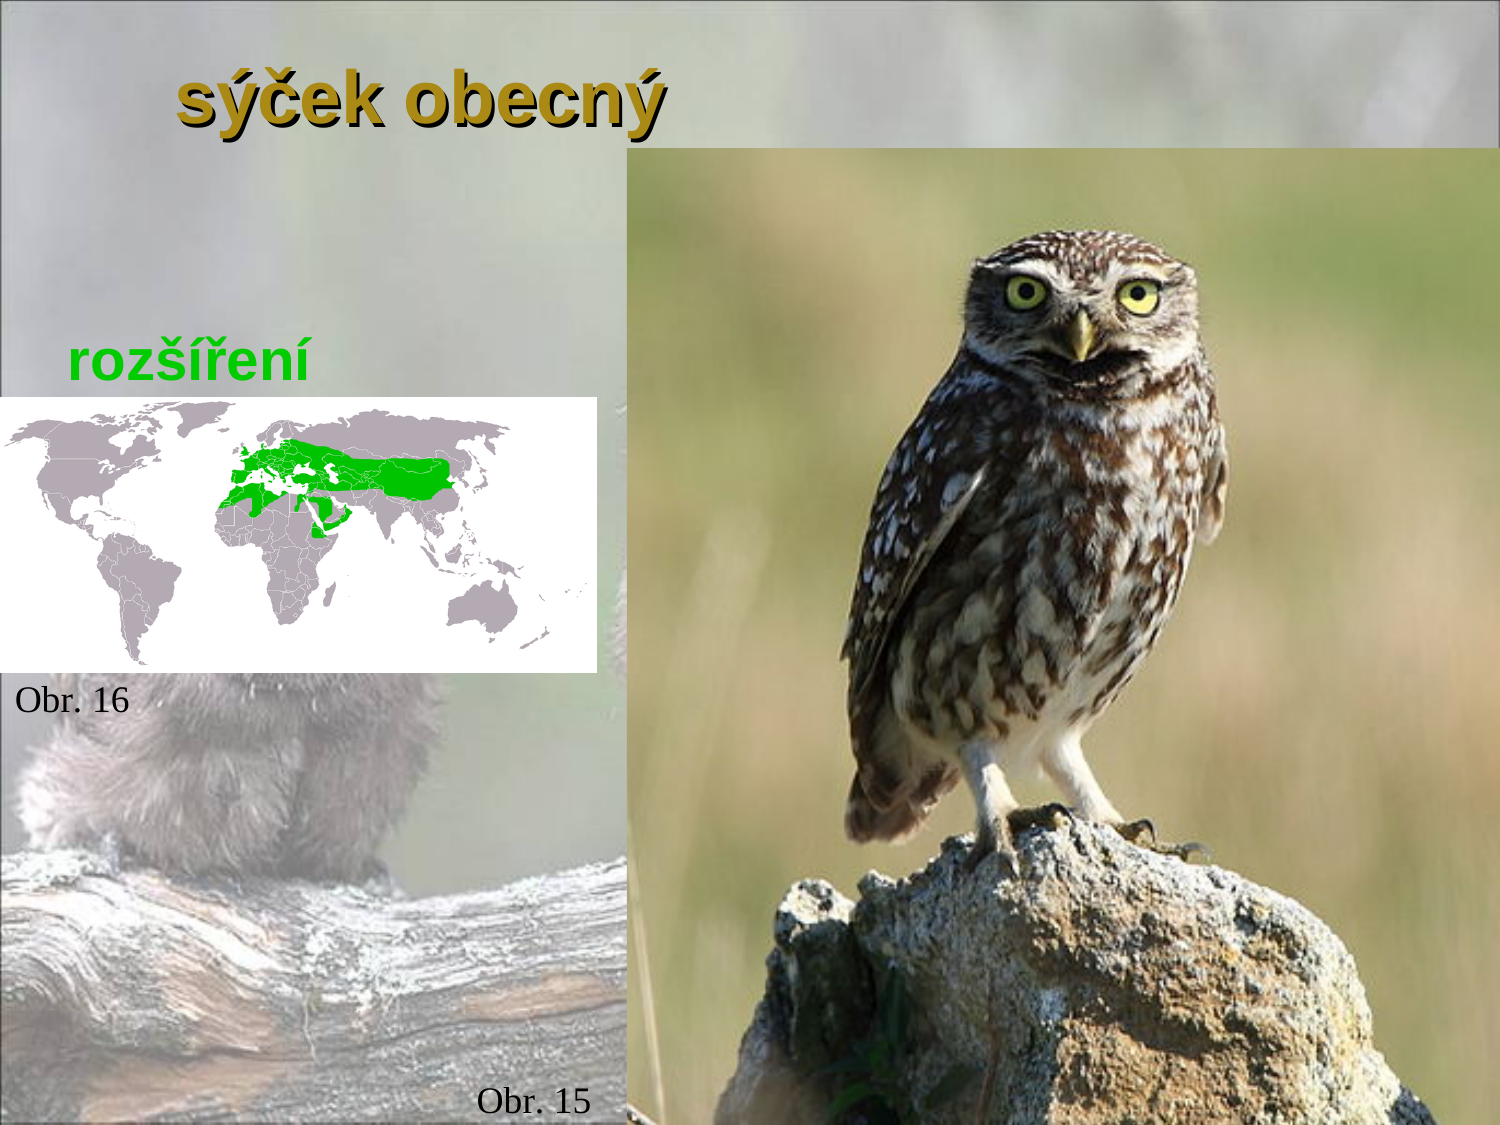

# sýček obecný
rozšíření
Obr. 16
 Obr. 15